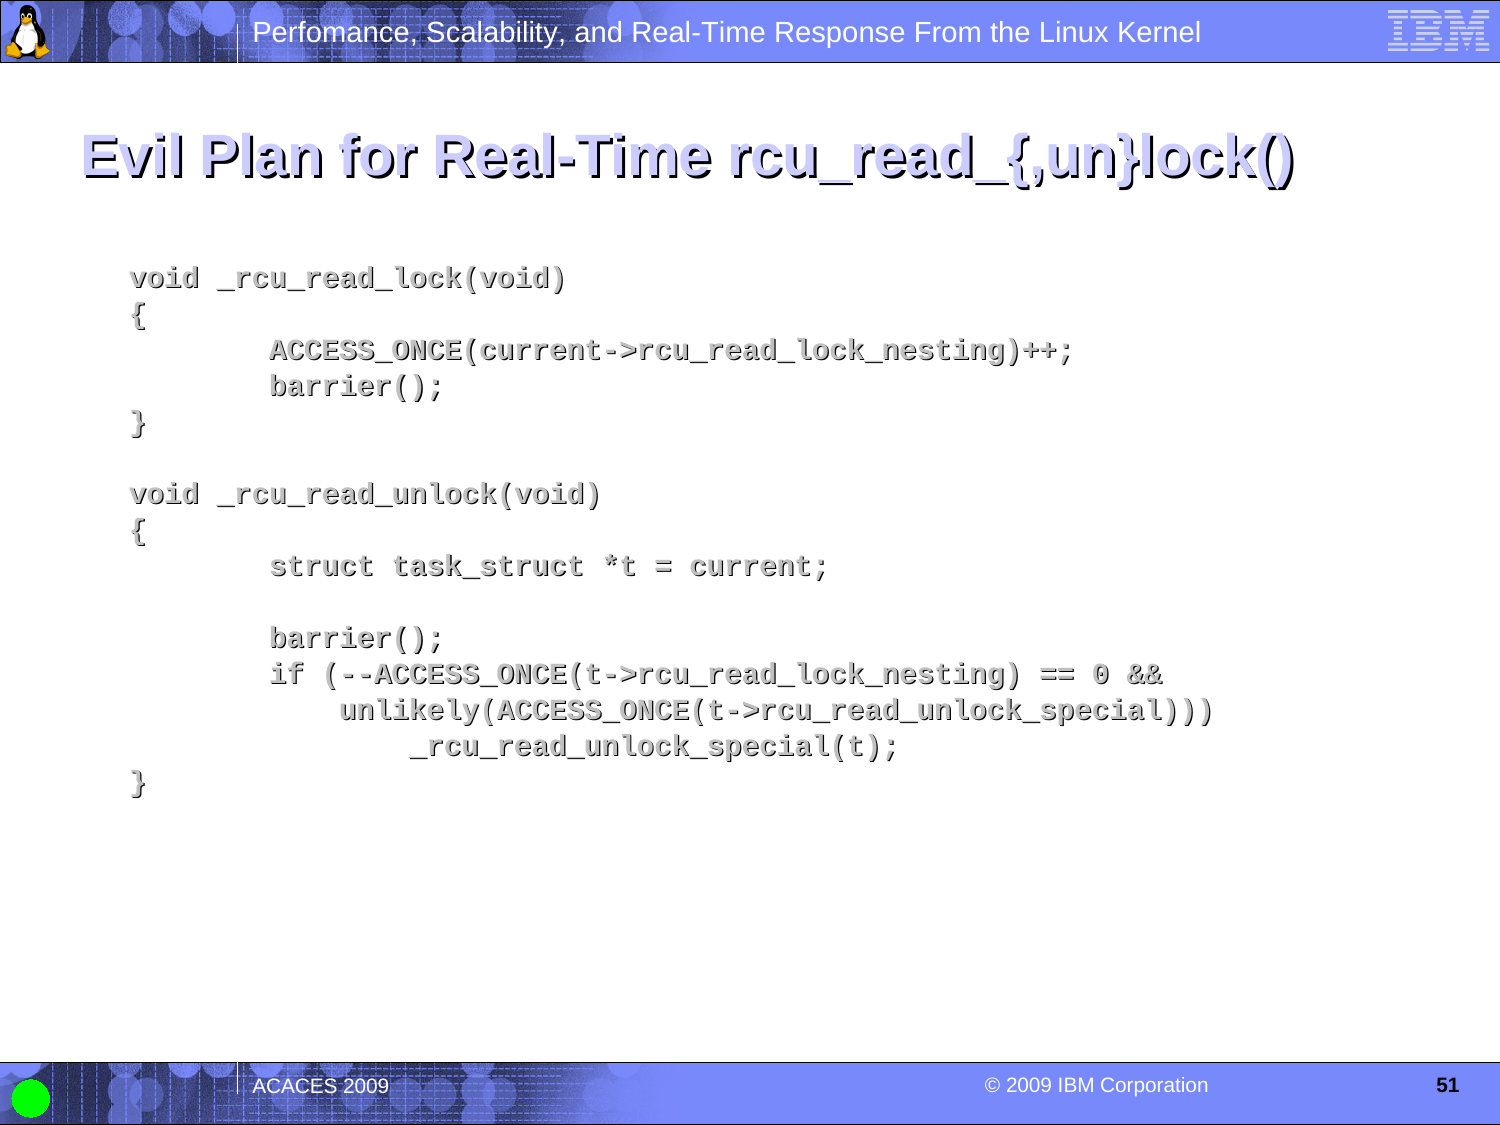

# Evil Plan for Real-Time rcu_read_{,un}lock()
void _rcu_read_lock(void)
{
 ACCESS_ONCE(current->rcu_read_lock_nesting)++;
 barrier();
}
void _rcu_read_unlock(void)
{
 struct task_struct *t = current;
 barrier();
 if (--ACCESS_ONCE(t->rcu_read_lock_nesting) == 0 &&
 unlikely(ACCESS_ONCE(t->rcu_read_unlock_special)))
 _rcu_read_unlock_special(t);
}
51